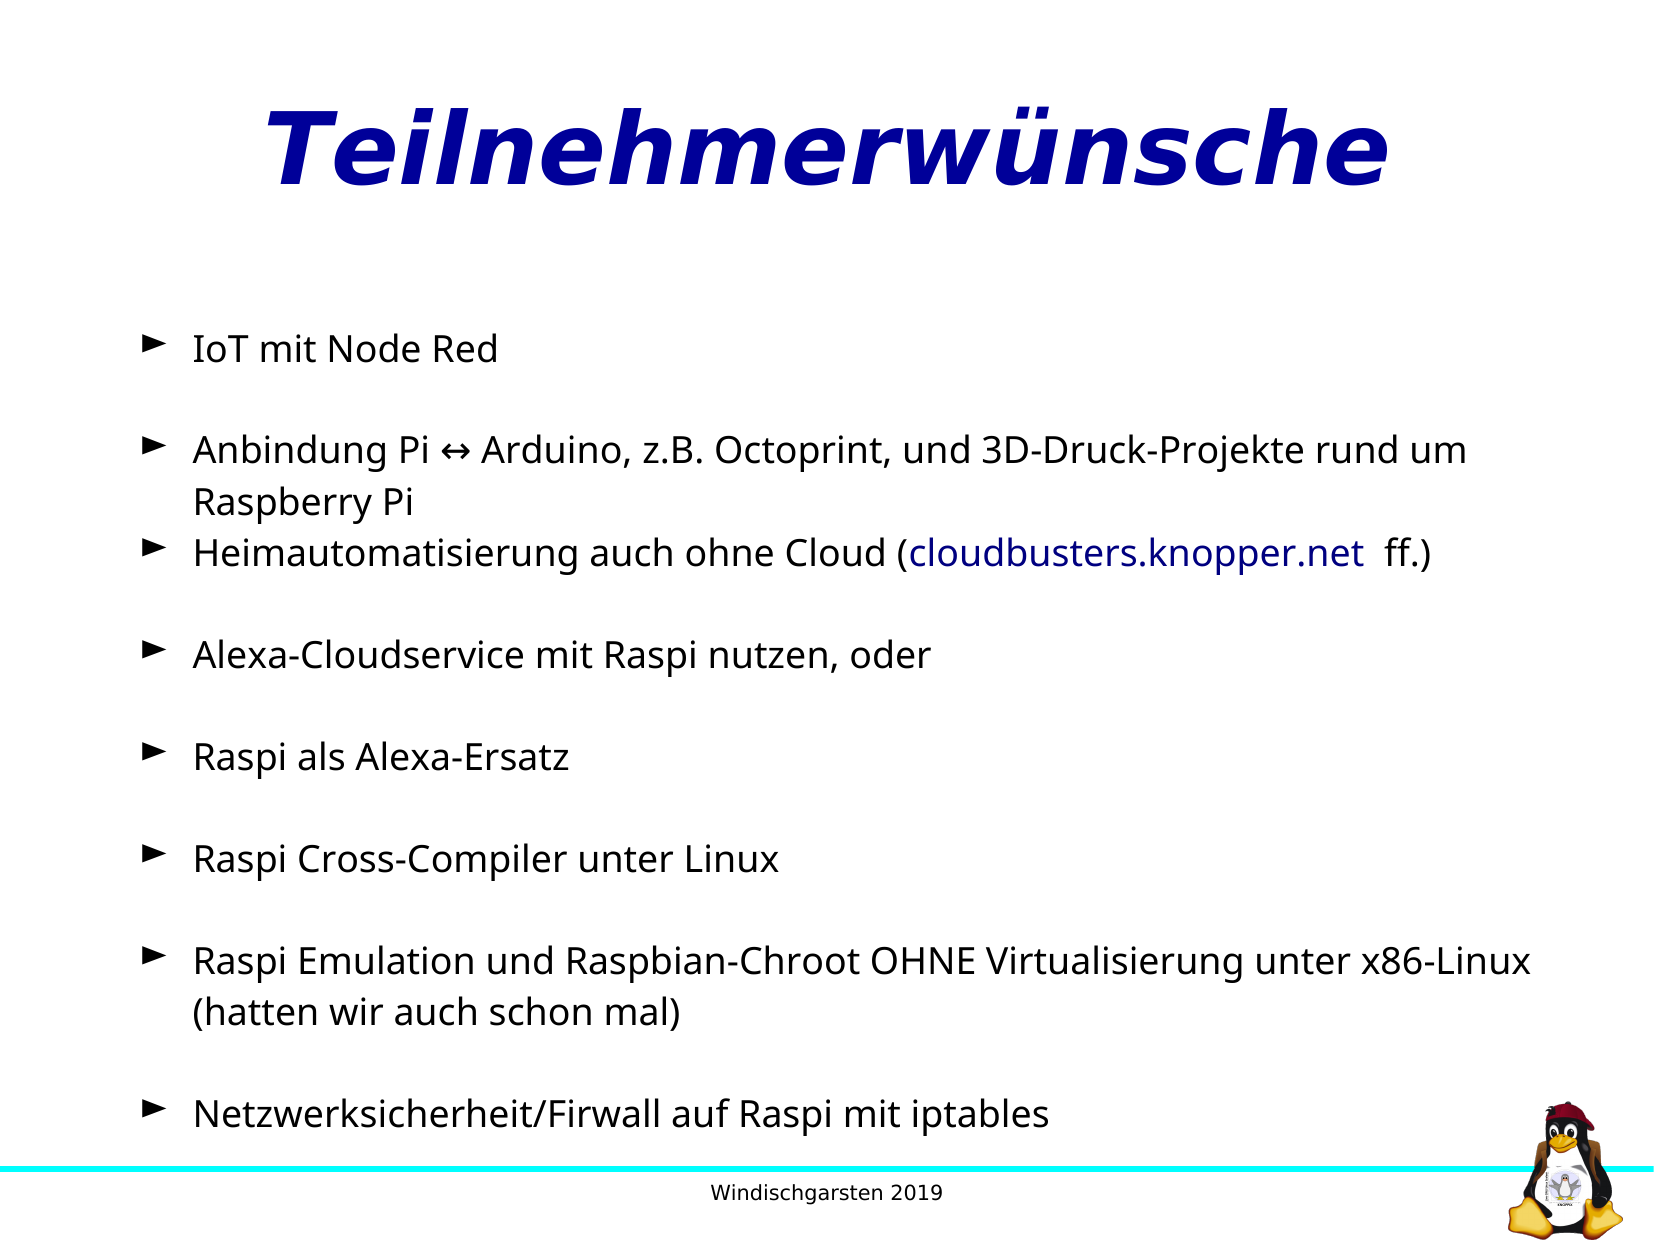

# Teilnehmerwünsche
IoT mit Node Red
Anbindung Pi ↔ Arduino, z.B. Octoprint, und 3D-Druck-Projekte rund um Raspberry Pi
Heimautomatisierung auch ohne Cloud (cloudbusters.knopper.net ff.)
Alexa-Cloudservice mit Raspi nutzen, oder
Raspi als Alexa-Ersatz
Raspi Cross-Compiler unter Linux
Raspi Emulation und Raspbian-Chroot OHNE Virtualisierung unter x86-Linux (hatten wir auch schon mal)
Netzwerksicherheit/Firwall auf Raspi mit iptables